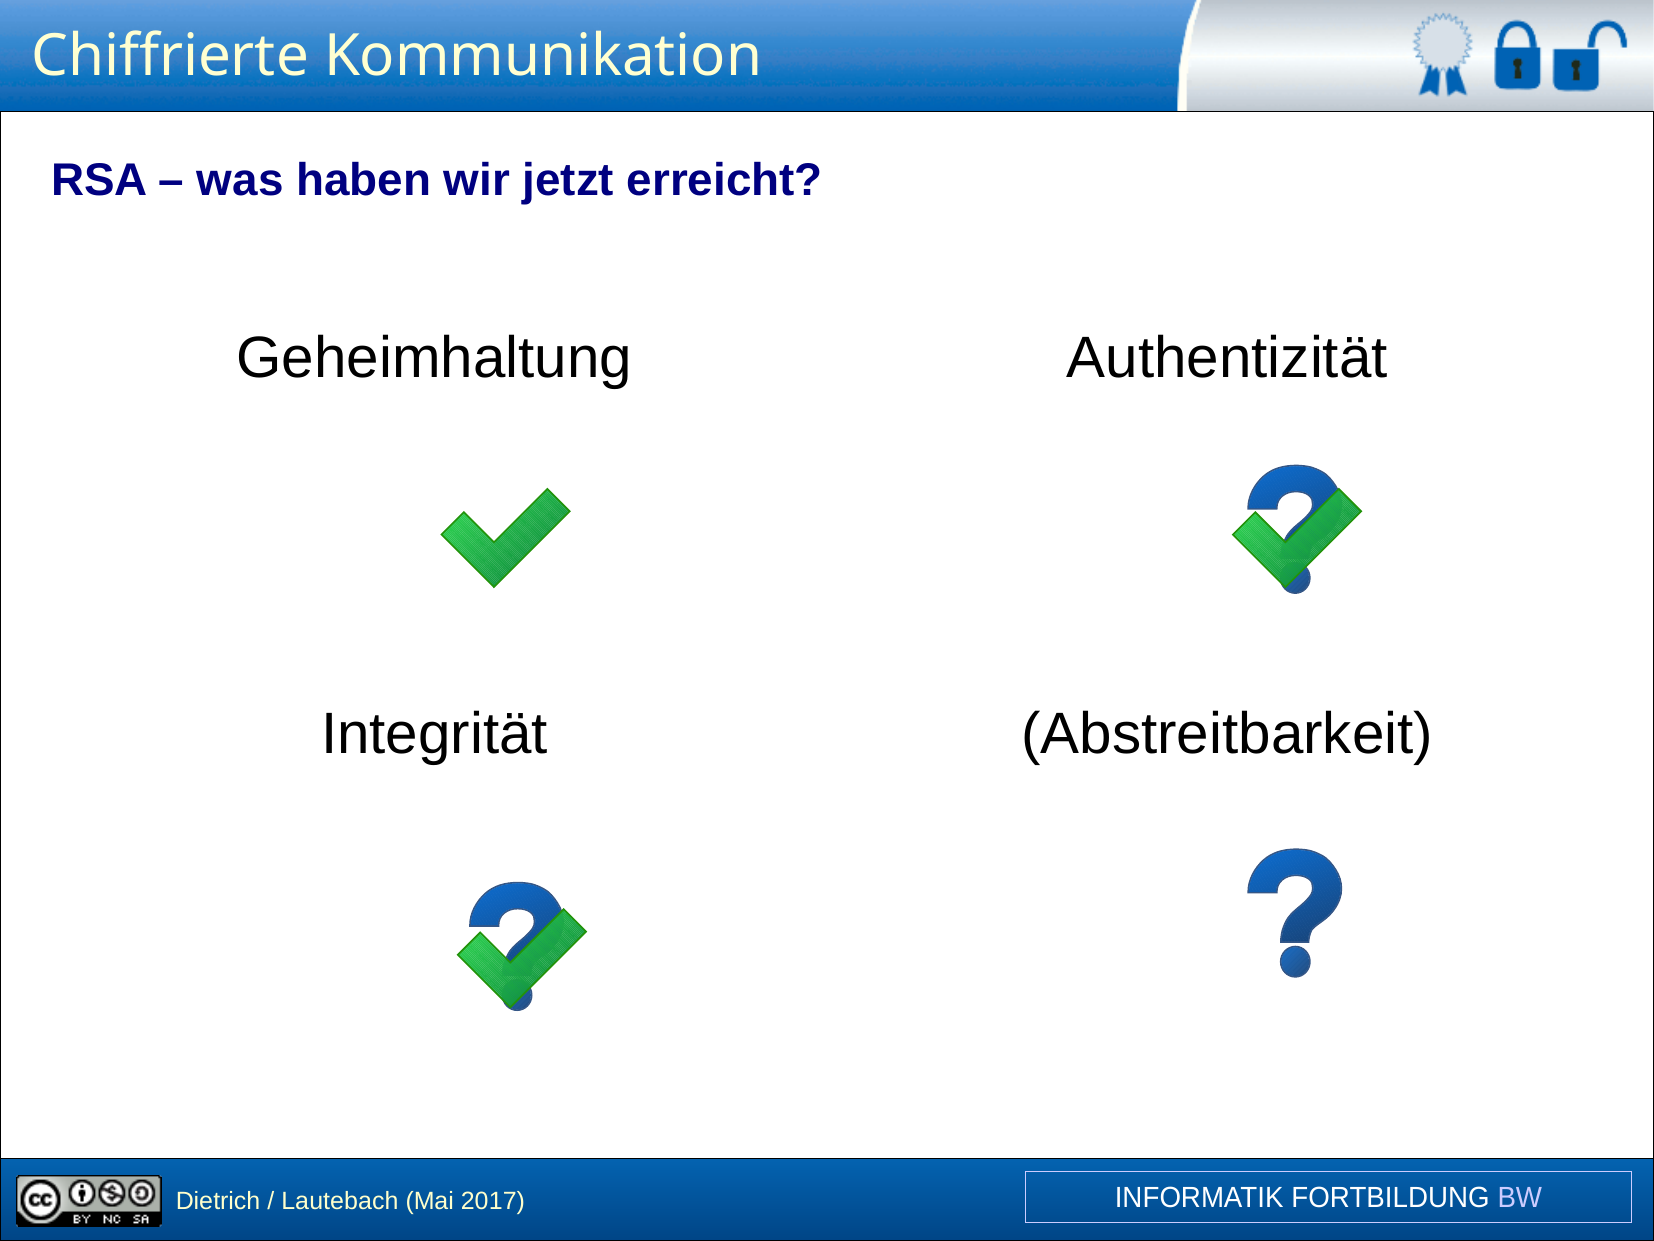

# Chiffrierte Kommunikation
RSA – was haben wir jetzt erreicht?
Geheimhaltung
Authentizität
Integrität
(Abstreitbarkeit)
43